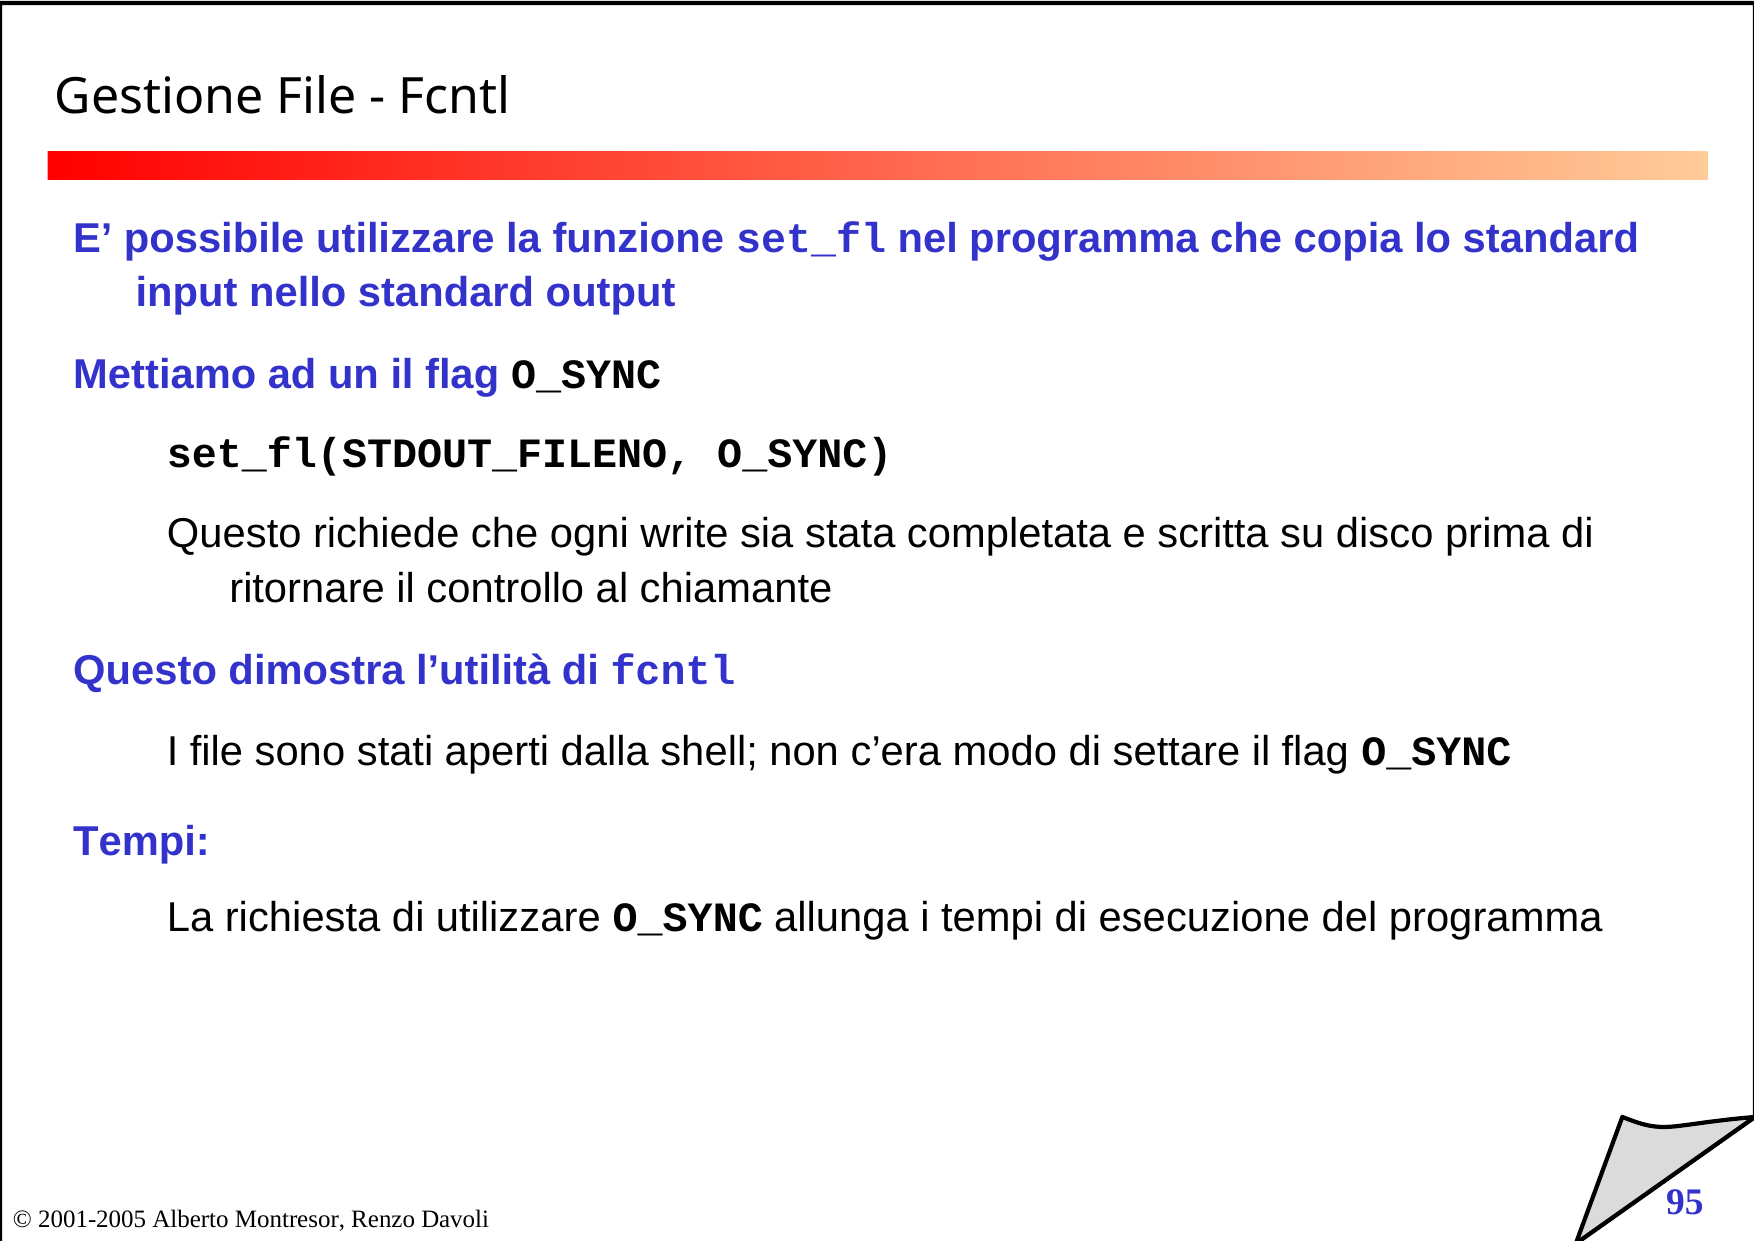

# Gestione File - Fcntl
E’ possibile utilizzare la funzione set_fl nel programma che copia lo standard input nello standard output
Mettiamo ad un il flag O_SYNC
set_fl(STDOUT_FILENO, O_SYNC)
Questo richiede che ogni write sia stata completata e scritta su disco prima di ritornare il controllo al chiamante
Questo dimostra l’utilità di fcntl
I file sono stati aperti dalla shell; non c’era modo di settare il flag O_SYNC
Tempi:
La richiesta di utilizzare O_SYNC allunga i tempi di esecuzione del programma